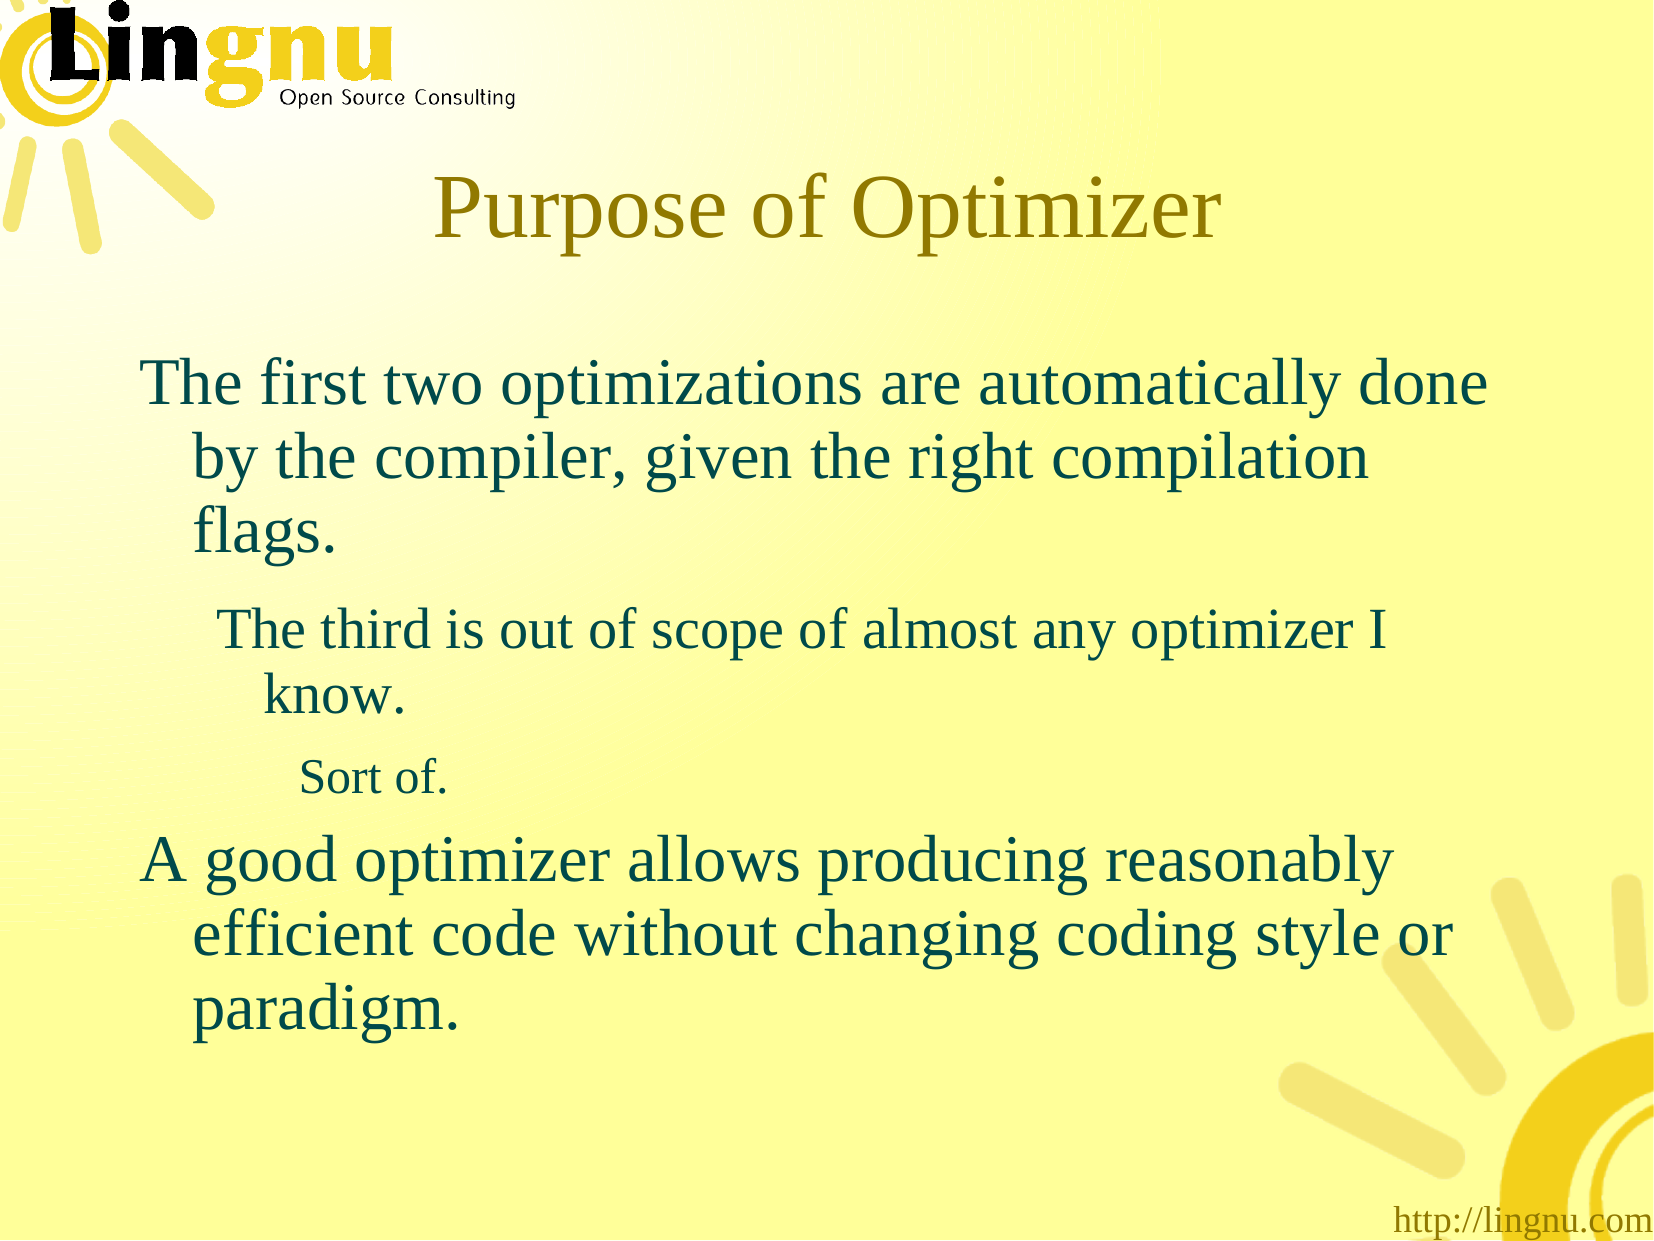

# Purpose of Optimizer
The first two optimizations are automatically done by the compiler, given the right compilation flags.
The third is out of scope of almost any optimizer I know.
Sort of.
A good optimizer allows producing reasonably efficient code without changing coding style or paradigm.